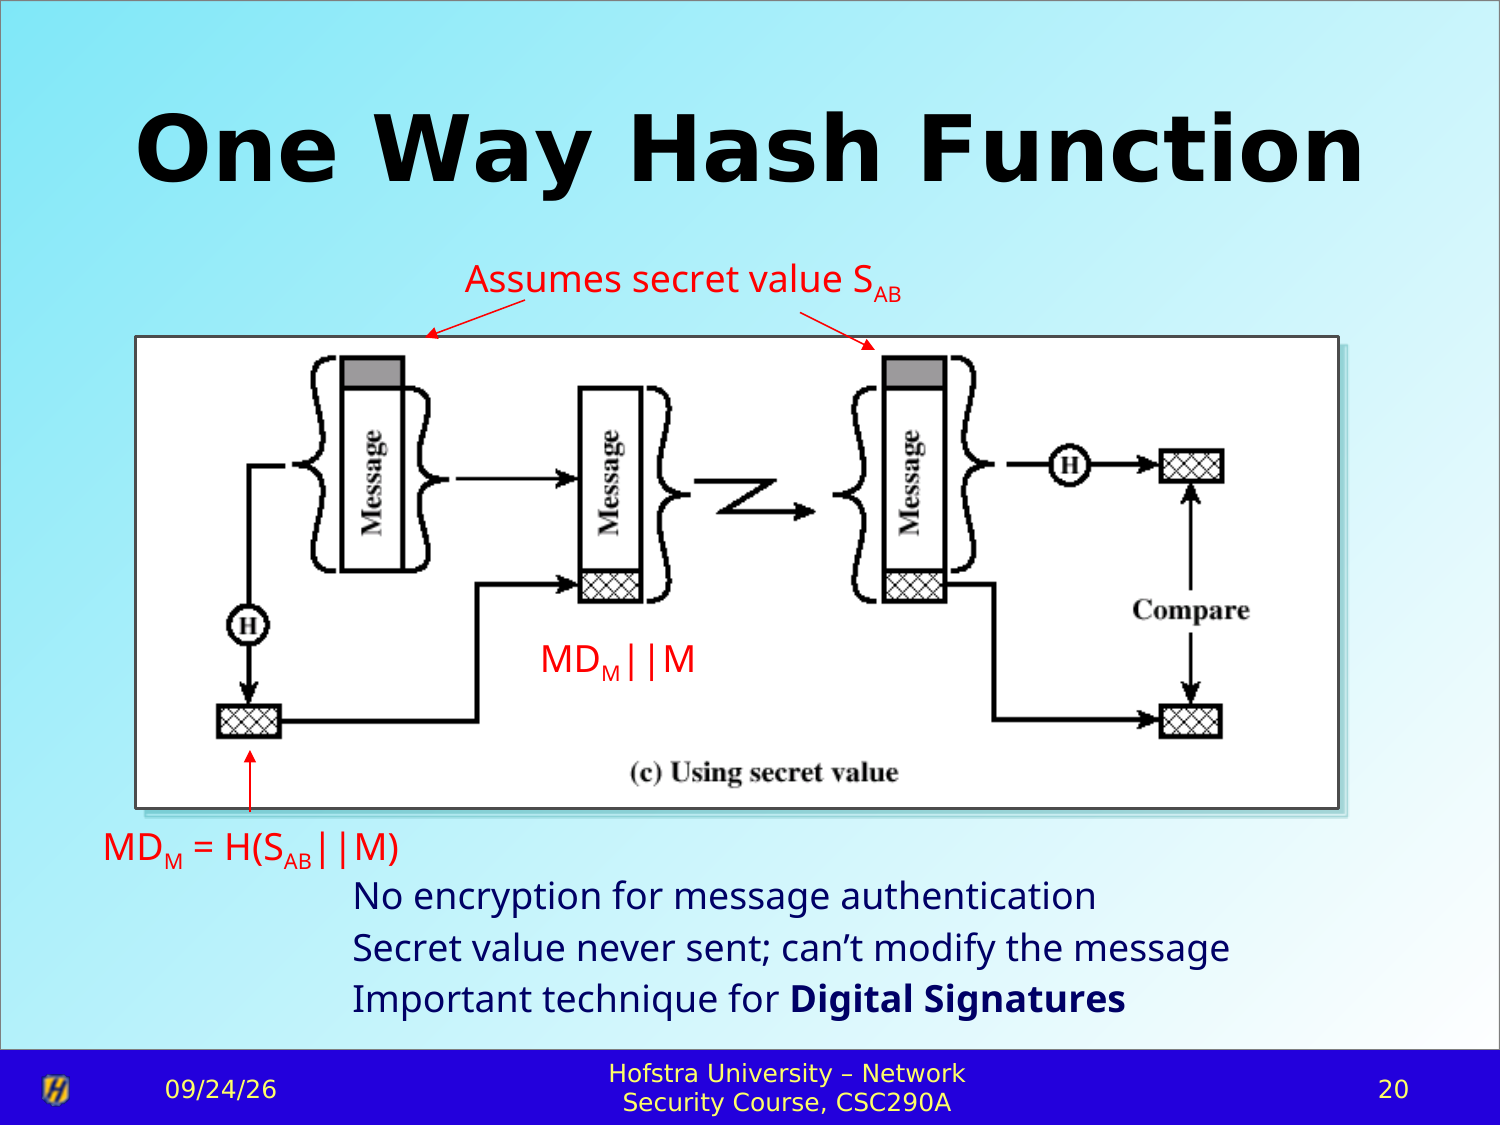

# One Way Hash Function
Assumes secret value SAB
MDM||M
MDM = H(SAB||M)
No encryption for message authentication
Secret value never sent; can’t modify the message
Important technique for Digital Signatures
20